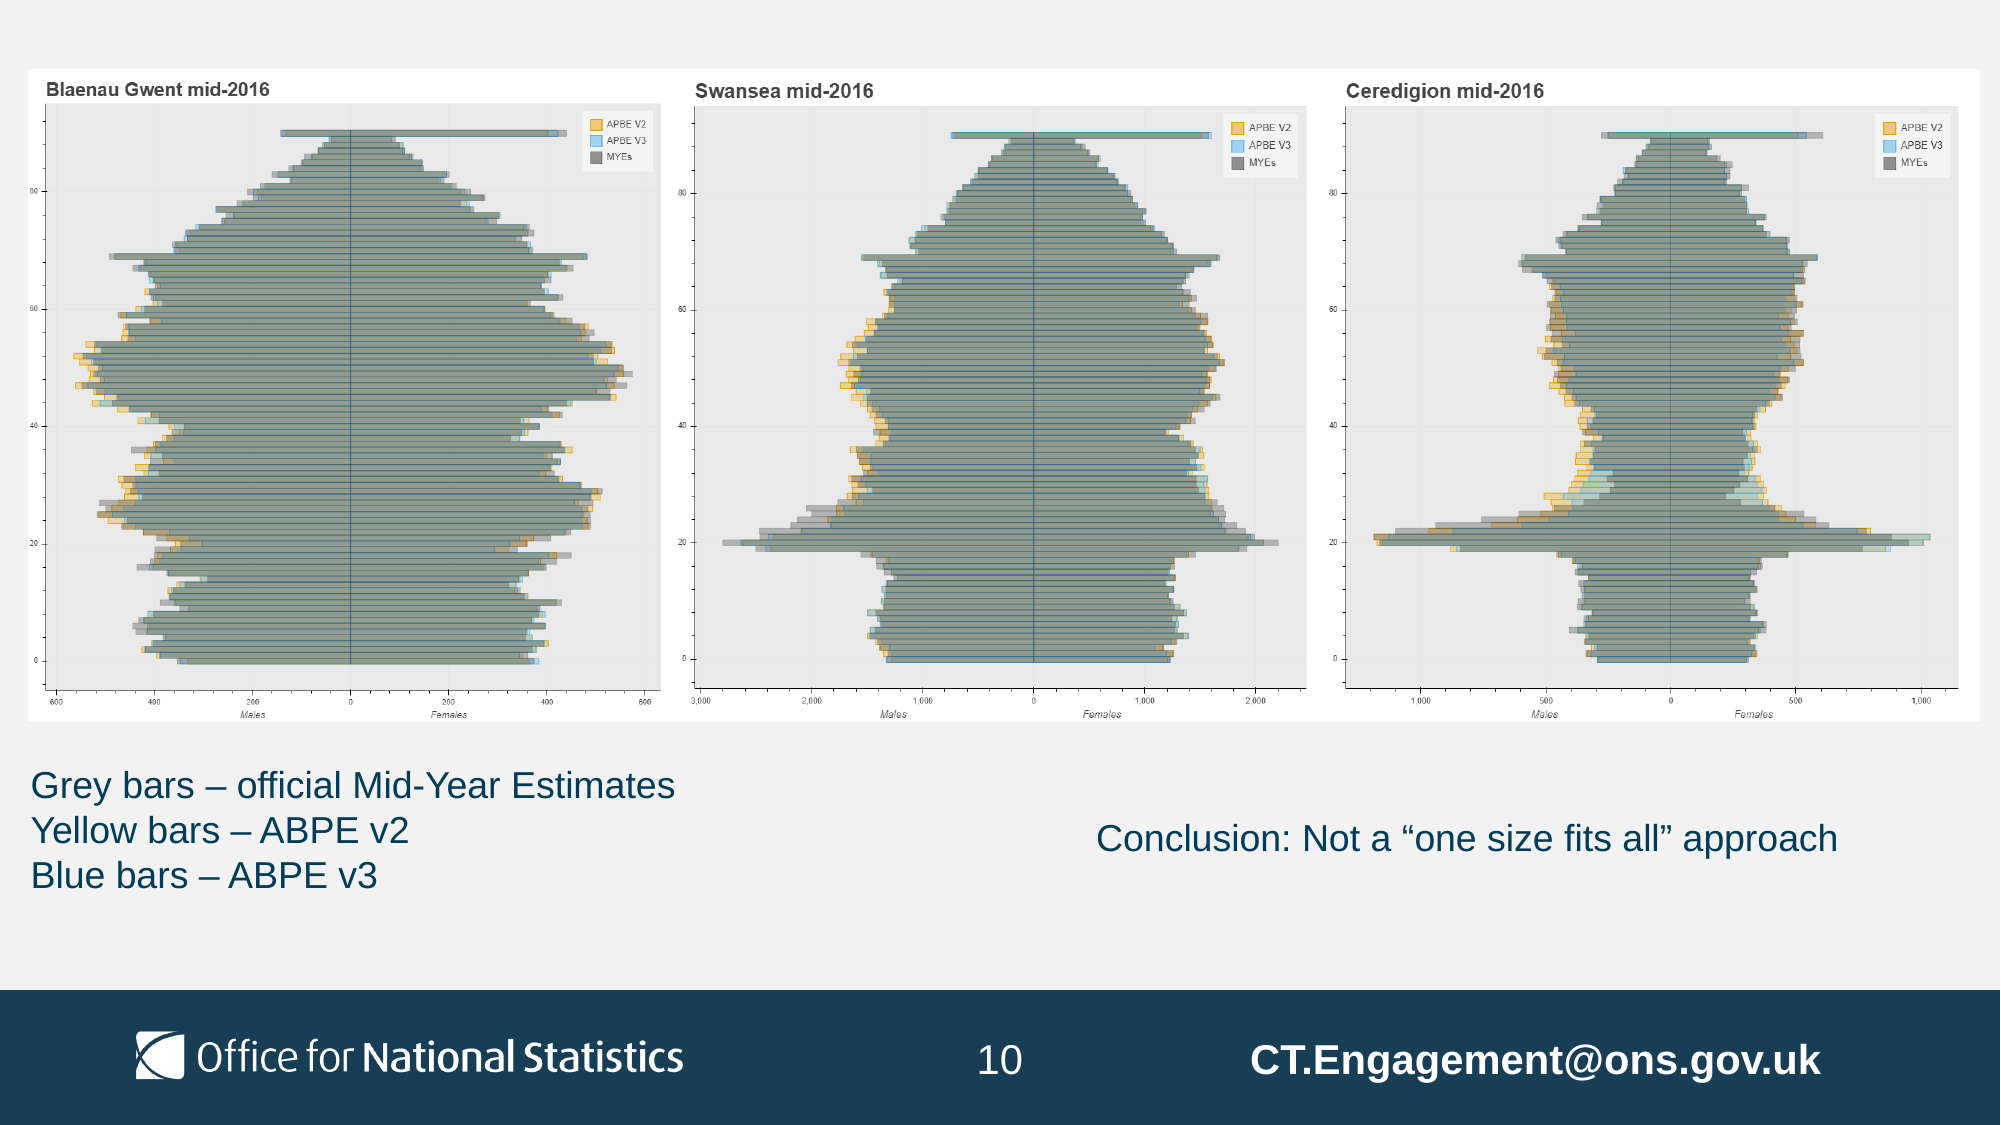

#
Grey bars – official Mid-Year Estimates
Yellow bars – ABPE v2
Blue bars – ABPE v3
Conclusion: Not a “one size fits all” approach
CT.Engagement@ons.gov.uk